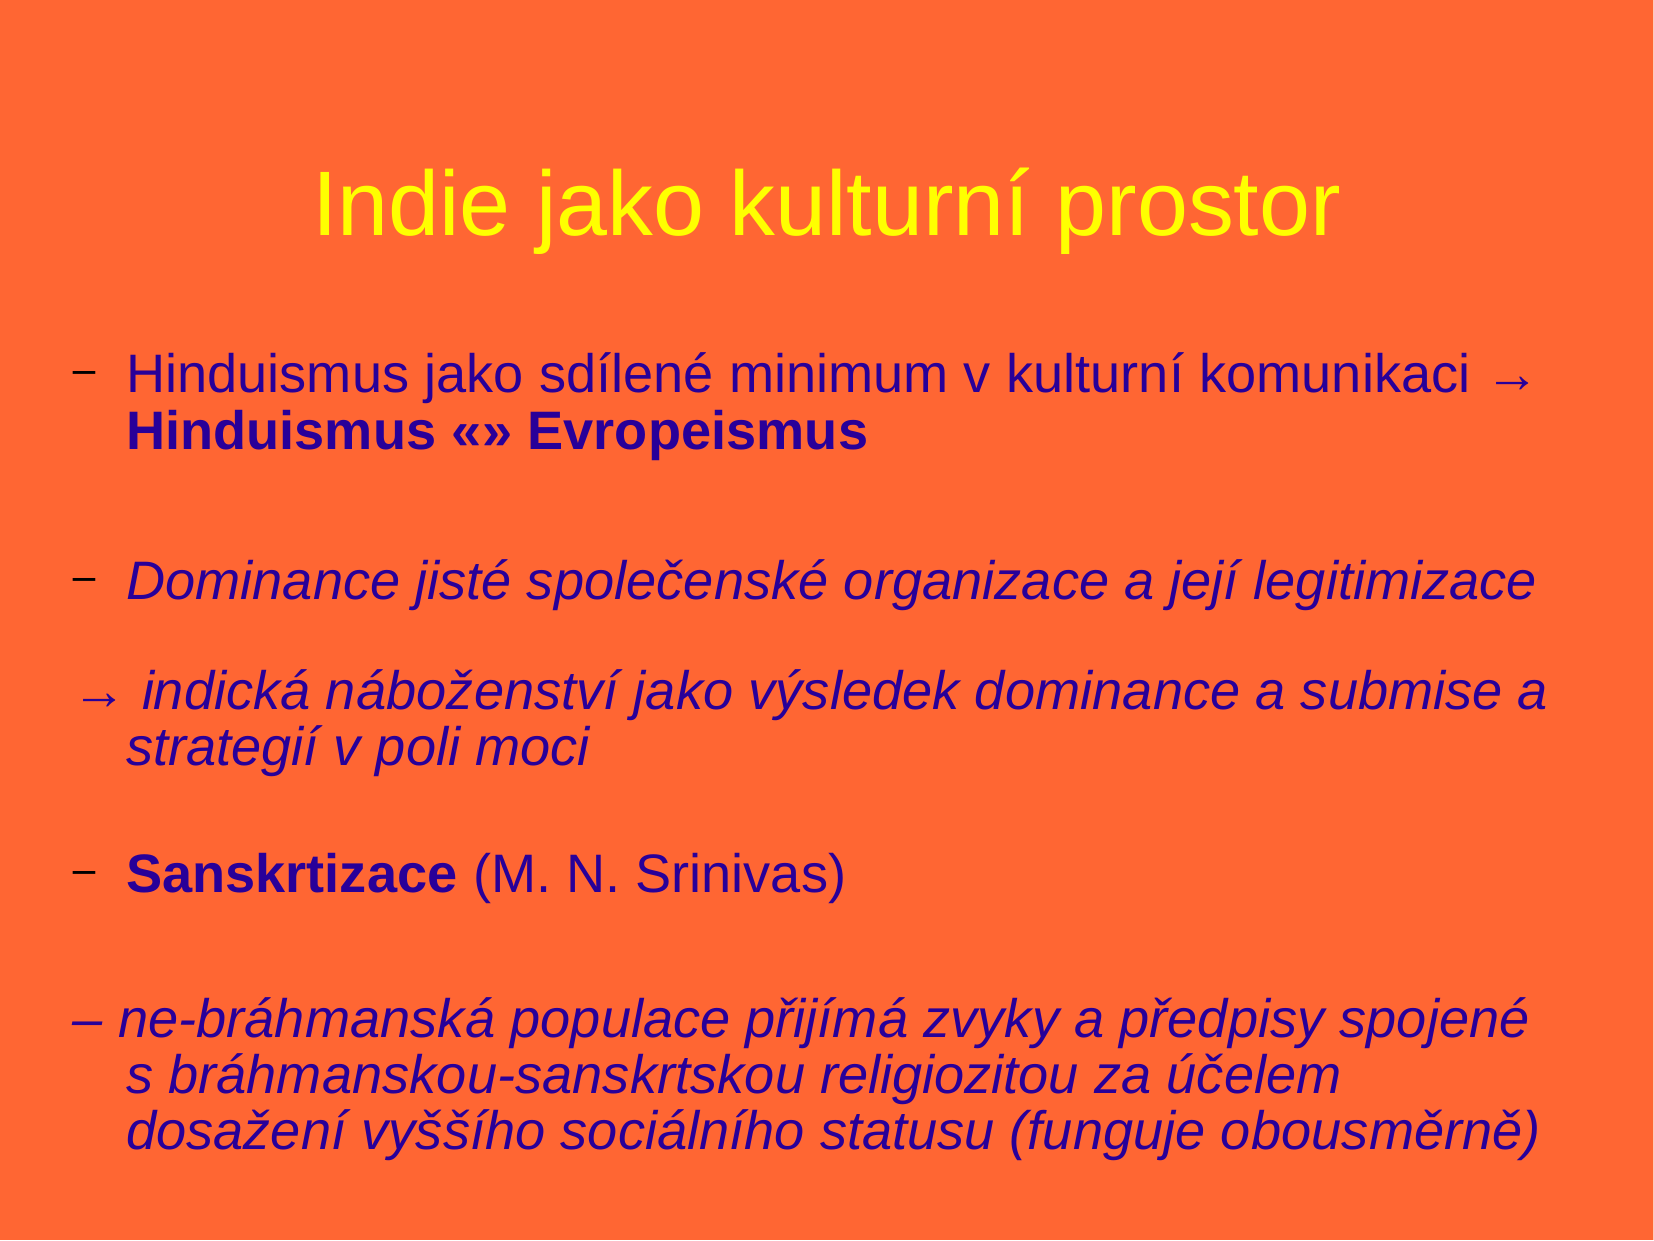

# Indie jako kulturní prostor
Hinduismus jako sdílené minimum v kulturní komunikaci → Hinduismus «» Evropeismus
Dominance jisté společenské organizace a její legitimizace
→ indická náboženství jako výsledek dominance a submise a strategií v poli moci
Sanskrtizace (M. N. Srinivas)
– ne-bráhmanská populace přijímá zvyky a předpisy spojené s bráhmanskou-sanskrtskou religiozitou za účelem dosažení vyššího sociálního statusu (funguje obousměrně)